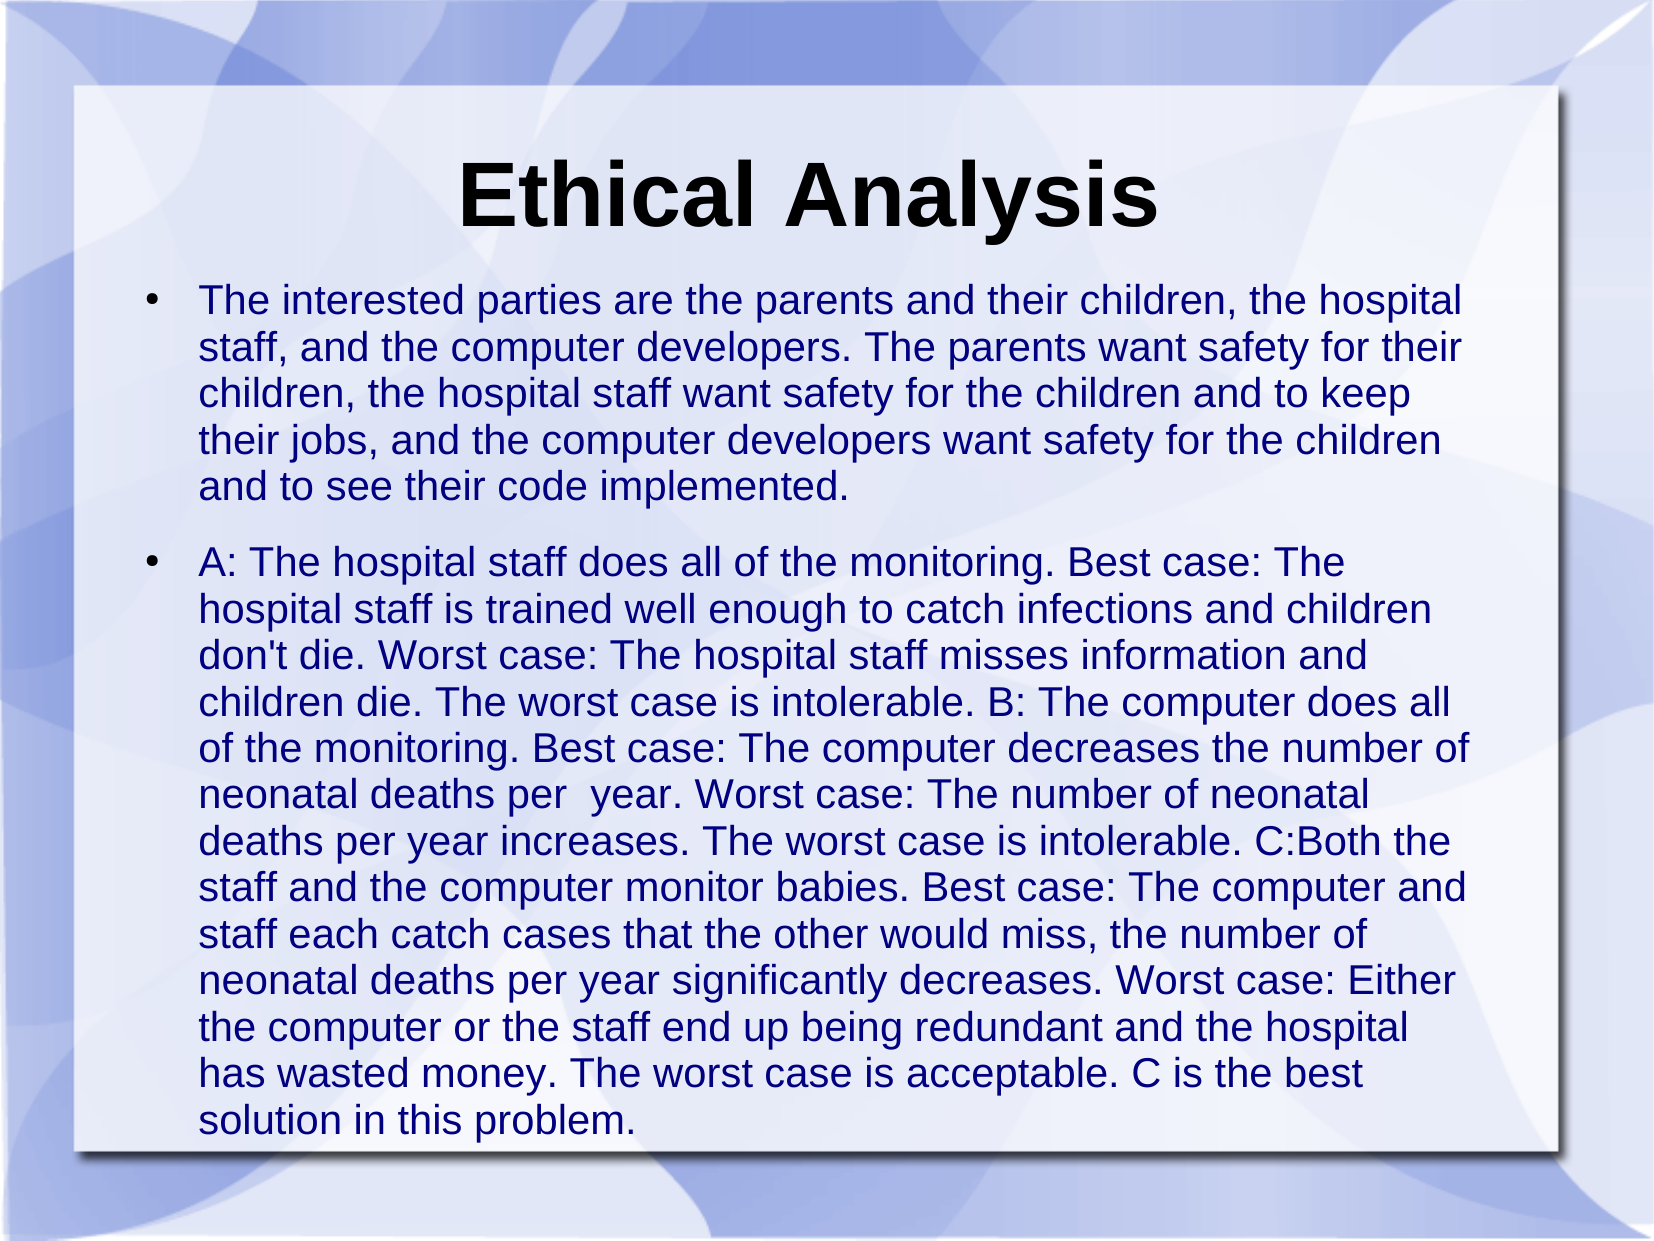

# Ethical Analysis
The interested parties are the parents and their children, the hospital staff, and the computer developers. The parents want safety for their children, the hospital staff want safety for the children and to keep their jobs, and the computer developers want safety for the children and to see their code implemented.
A: The hospital staff does all of the monitoring. Best case: The hospital staff is trained well enough to catch infections and children don't die. Worst case: The hospital staff misses information and children die. The worst case is intolerable. B: The computer does all of the monitoring. Best case: The computer decreases the number of neonatal deaths per year. Worst case: The number of neonatal deaths per year increases. The worst case is intolerable. C:Both the staff and the computer monitor babies. Best case: The computer and staff each catch cases that the other would miss, the number of neonatal deaths per year significantly decreases. Worst case: Either the computer or the staff end up being redundant and the hospital has wasted money. The worst case is acceptable. C is the best solution in this problem.